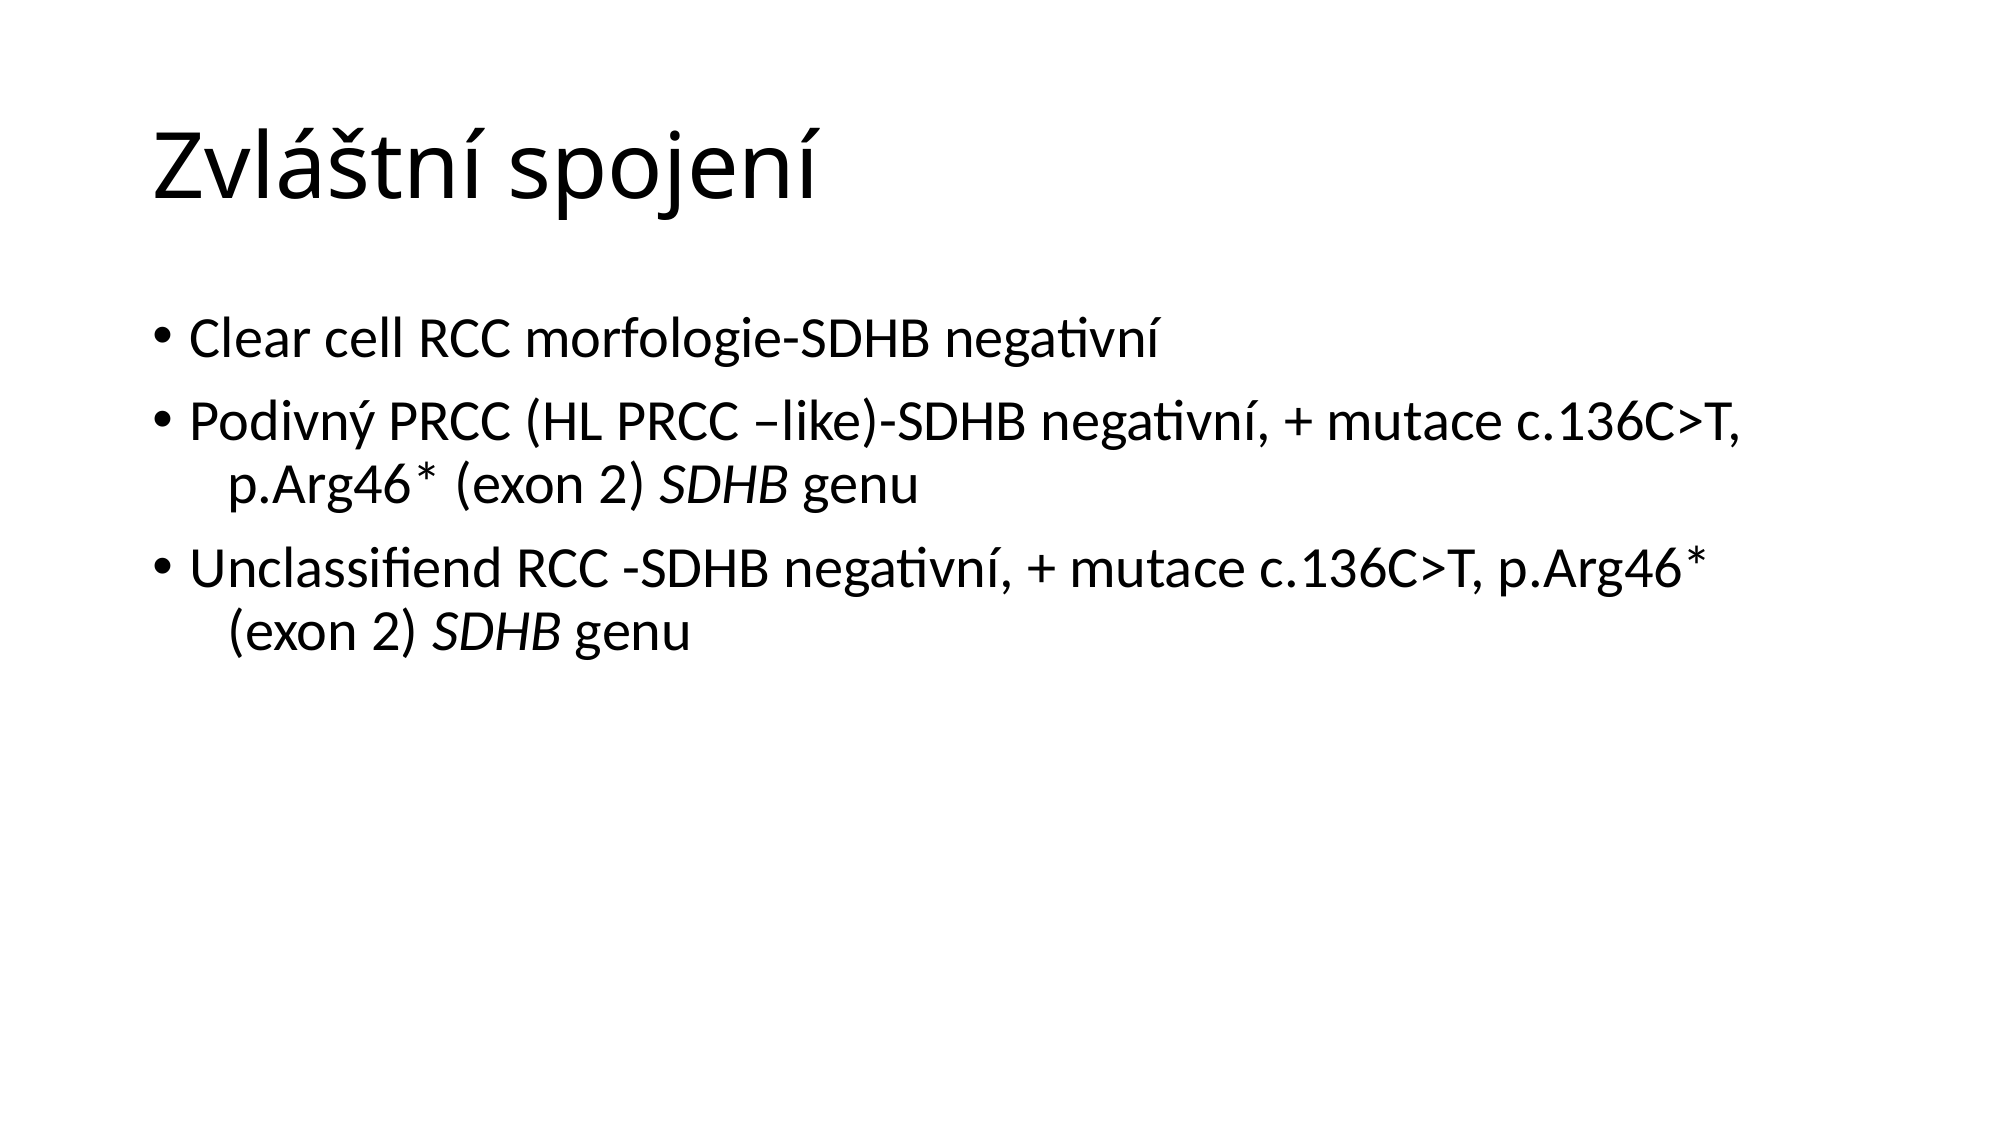

# Zvláštní spojení
Clear cell RCC morfologie-SDHB negativní
Podivný PRCC (HL PRCC –like)-SDHB negativní, + mutace c.136C>T, p.Arg46* (exon 2) SDHB genu
Unclassifiend RCC -SDHB negativní, + mutace c.136C>T, p.Arg46* (exon 2) SDHB genu